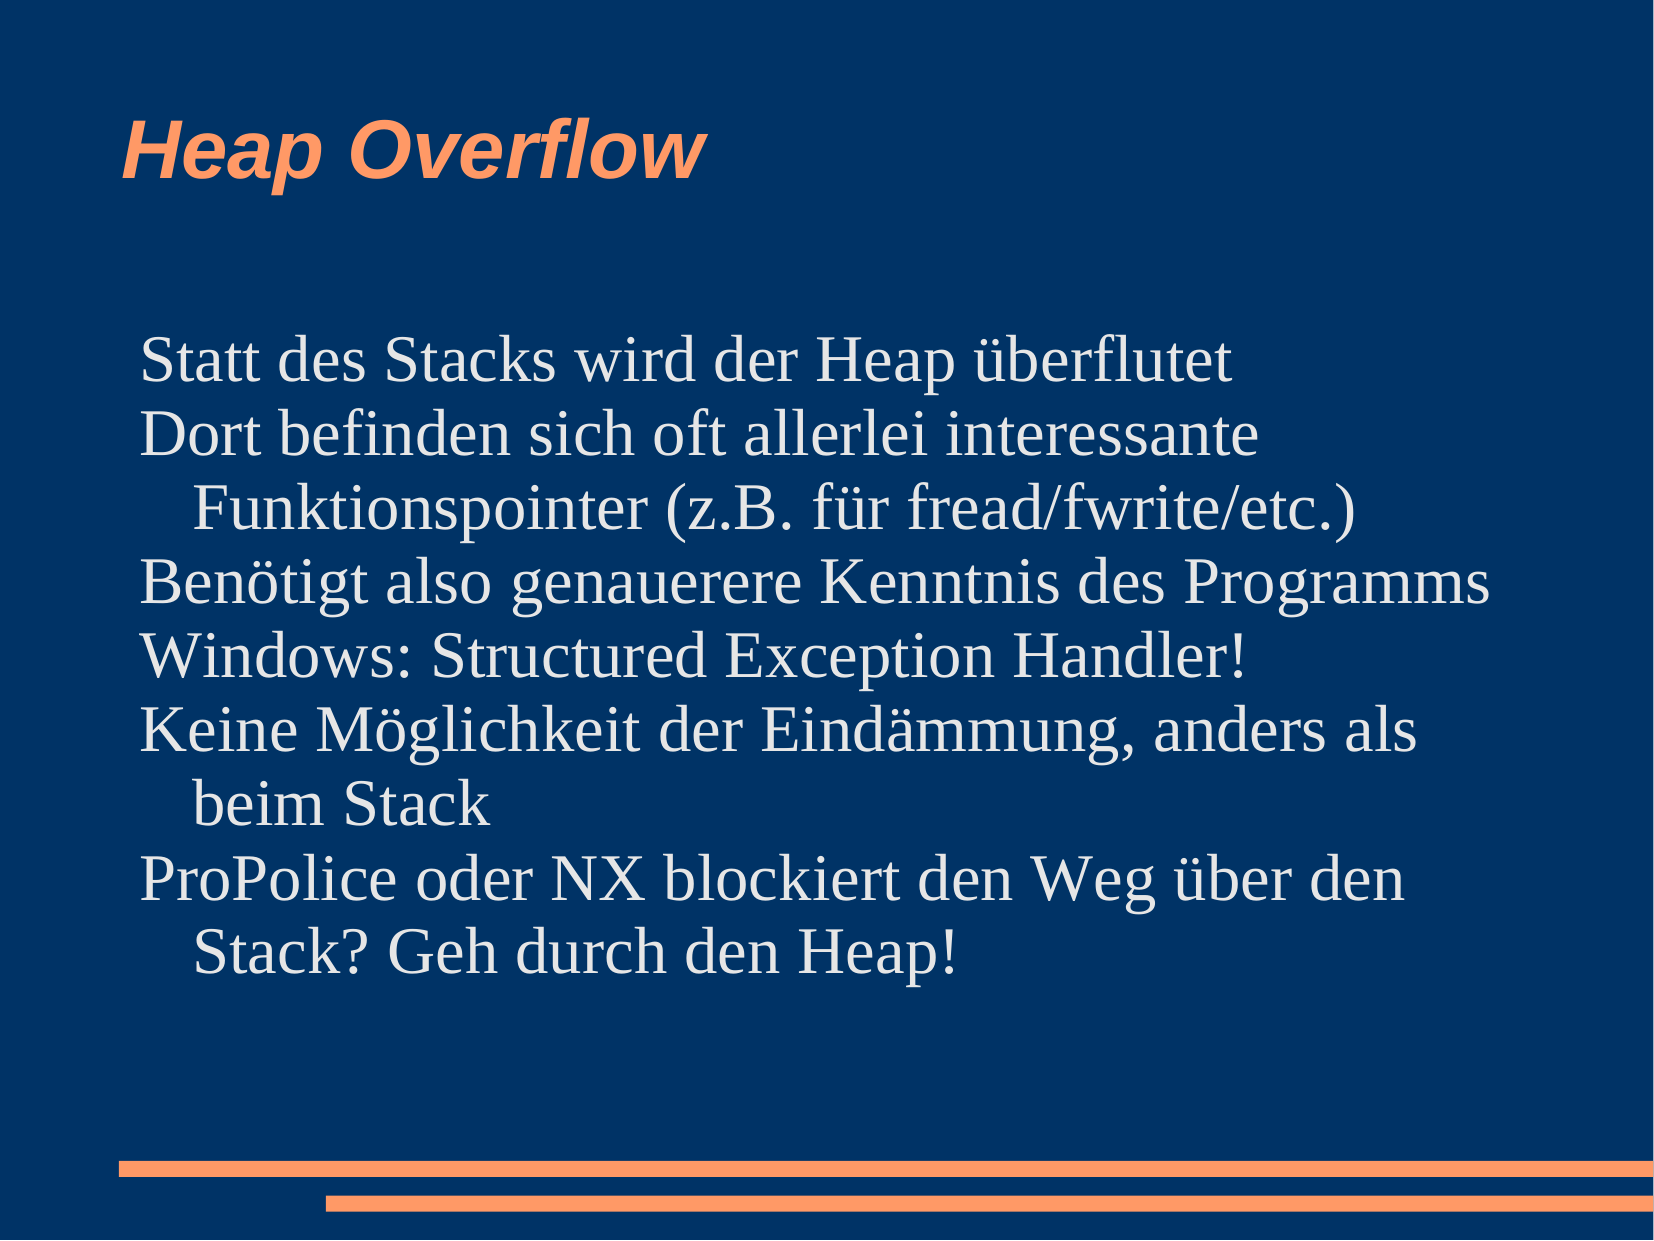

# Heap Overflow
Statt des Stacks wird der Heap überflutet
Dort befinden sich oft allerlei interessante Funktionspointer (z.B. für fread/fwrite/etc.)
Benötigt also genauerere Kenntnis des Programms
Windows: Structured Exception Handler!
Keine Möglichkeit der Eindämmung, anders als beim Stack
ProPolice oder NX blockiert den Weg über den Stack? Geh durch den Heap!